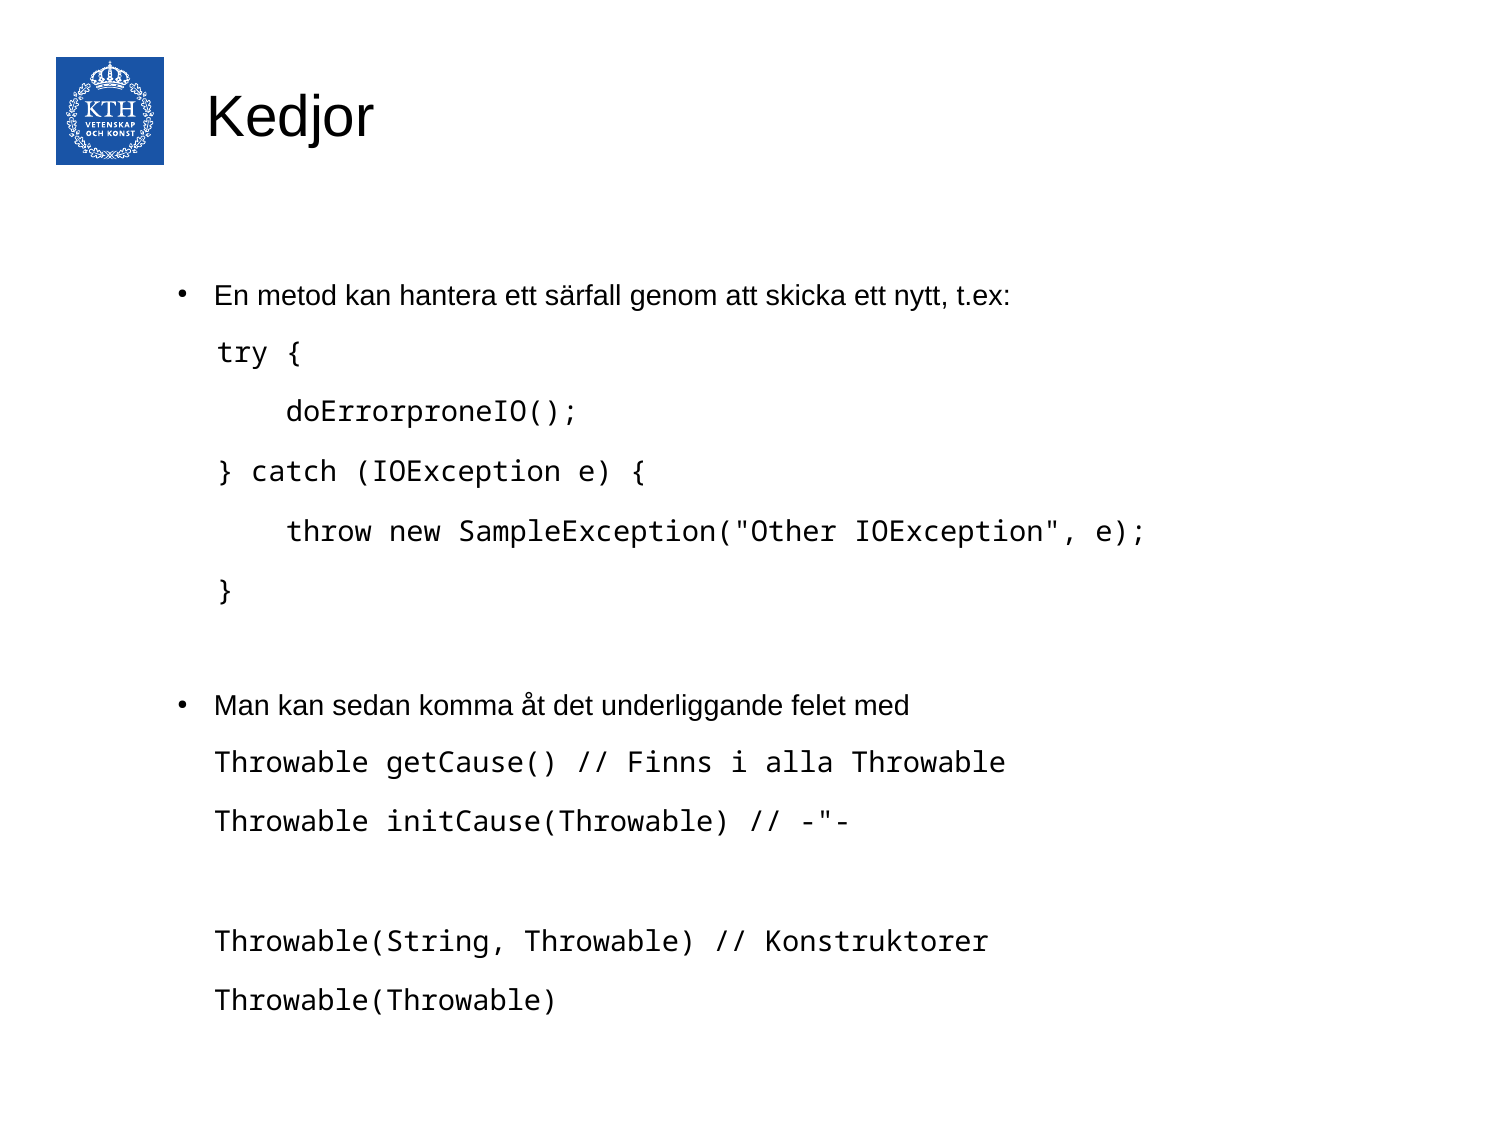

# Kedjor
En metod kan hantera ett särfall genom att skicka ett nytt, t.ex:
 try {
 doErrorproneIO();
 } catch (IOException e) {
 throw new SampleException("Other IOException", e);
 }
Man kan sedan komma åt det underliggande felet med
Throwable getCause() // Finns i alla Throwable
Throwable initCause(Throwable) // -"-
Throwable(String, Throwable) // Konstruktorer
Throwable(Throwable)